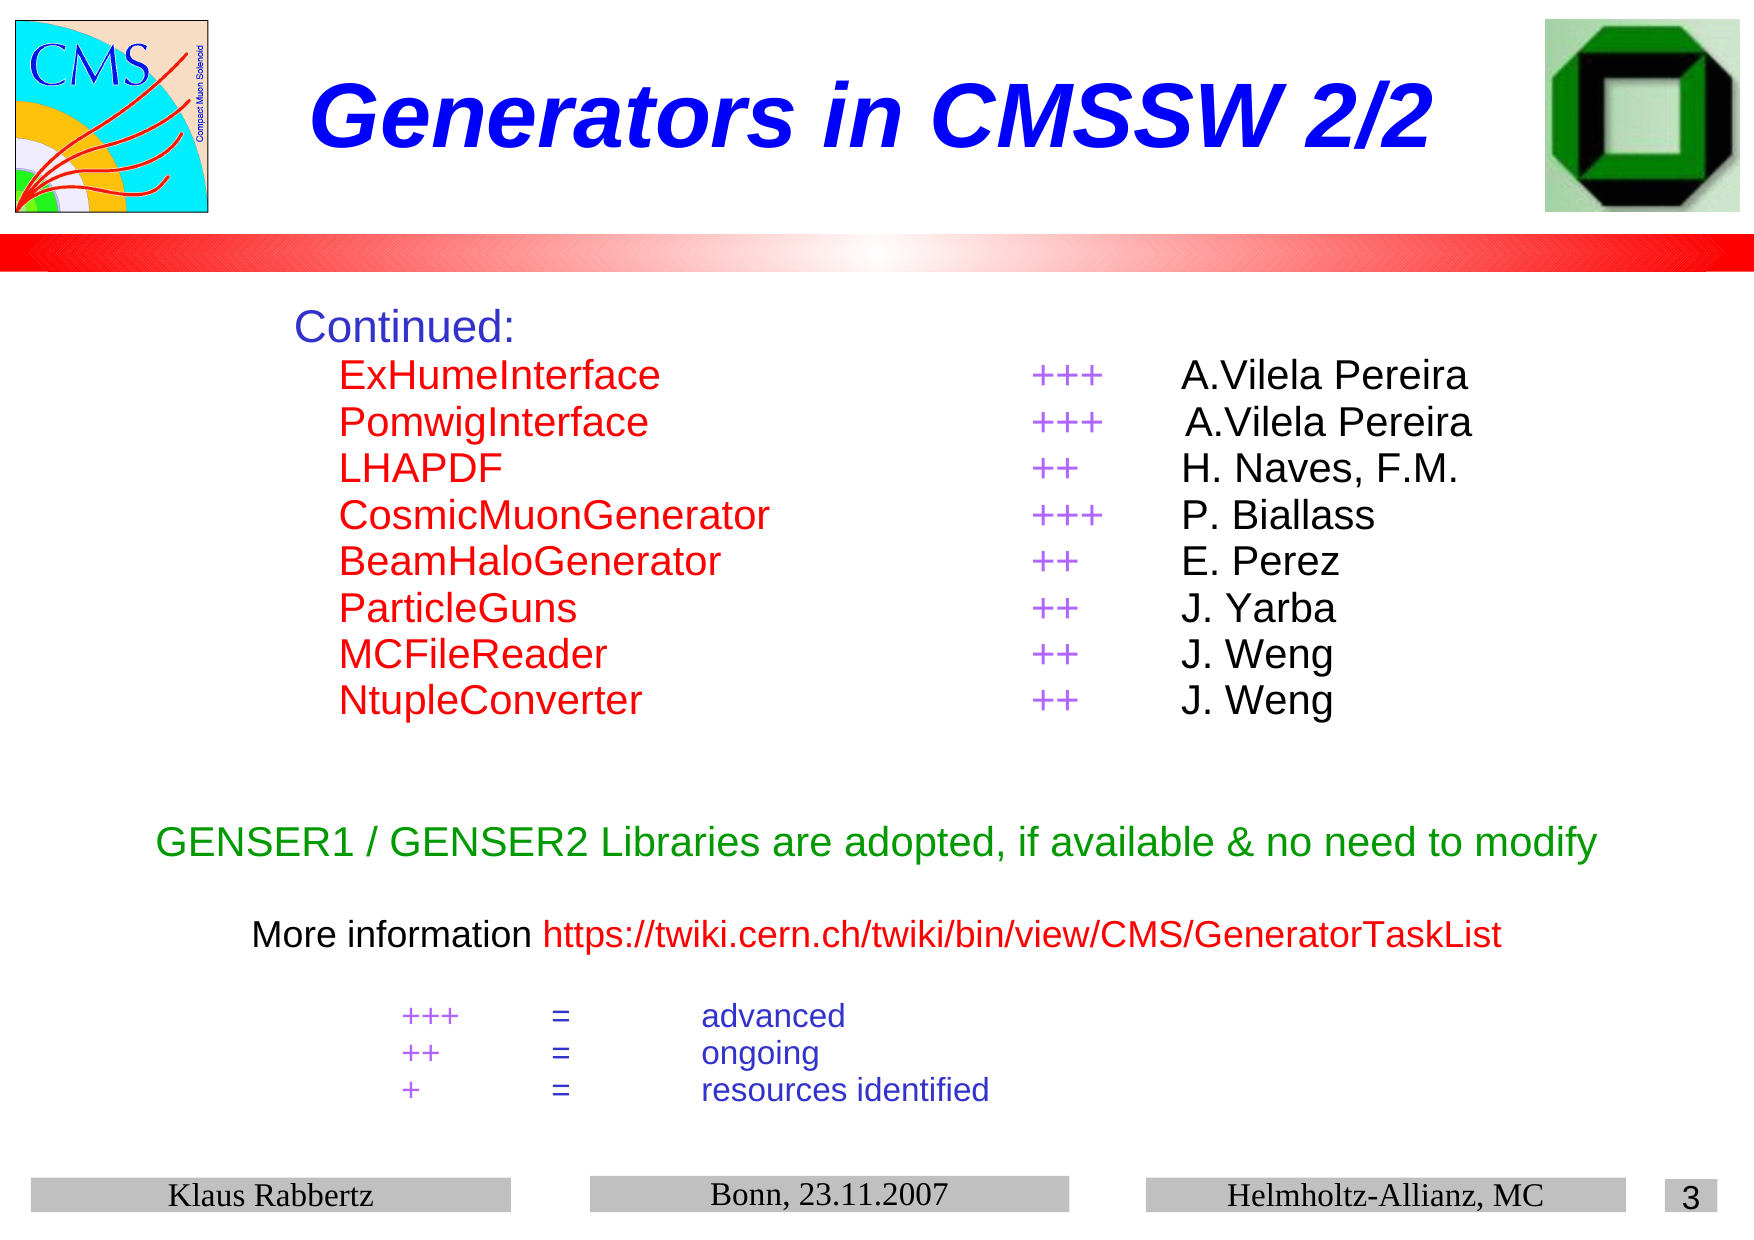

# Generators in CMSSW 2/2
 Continued:
 ExHumeInterface			+++	A.Vilela Pereira
 PomwigInterface			+++ A.Vilela Pereira
 LHAPDF				++	H. Naves, F.M.
 CosmicMuonGenerator		+++	P. Biallass
 BeamHaloGenerator			++	E. Perez
 ParticleGuns				++	J. Yarba
 MCFileReader			++	J. Weng
 NtupleConverter			++	J. Weng
GENSER1 / GENSER2 Libraries are adopted, if available & no need to modify
More information https://twiki.cern.ch/twiki/bin/view/CMS/GeneratorTaskList
	+++ 	= 	advanced
	++ 	= 	ongoing
	+ 	= 	resources identified